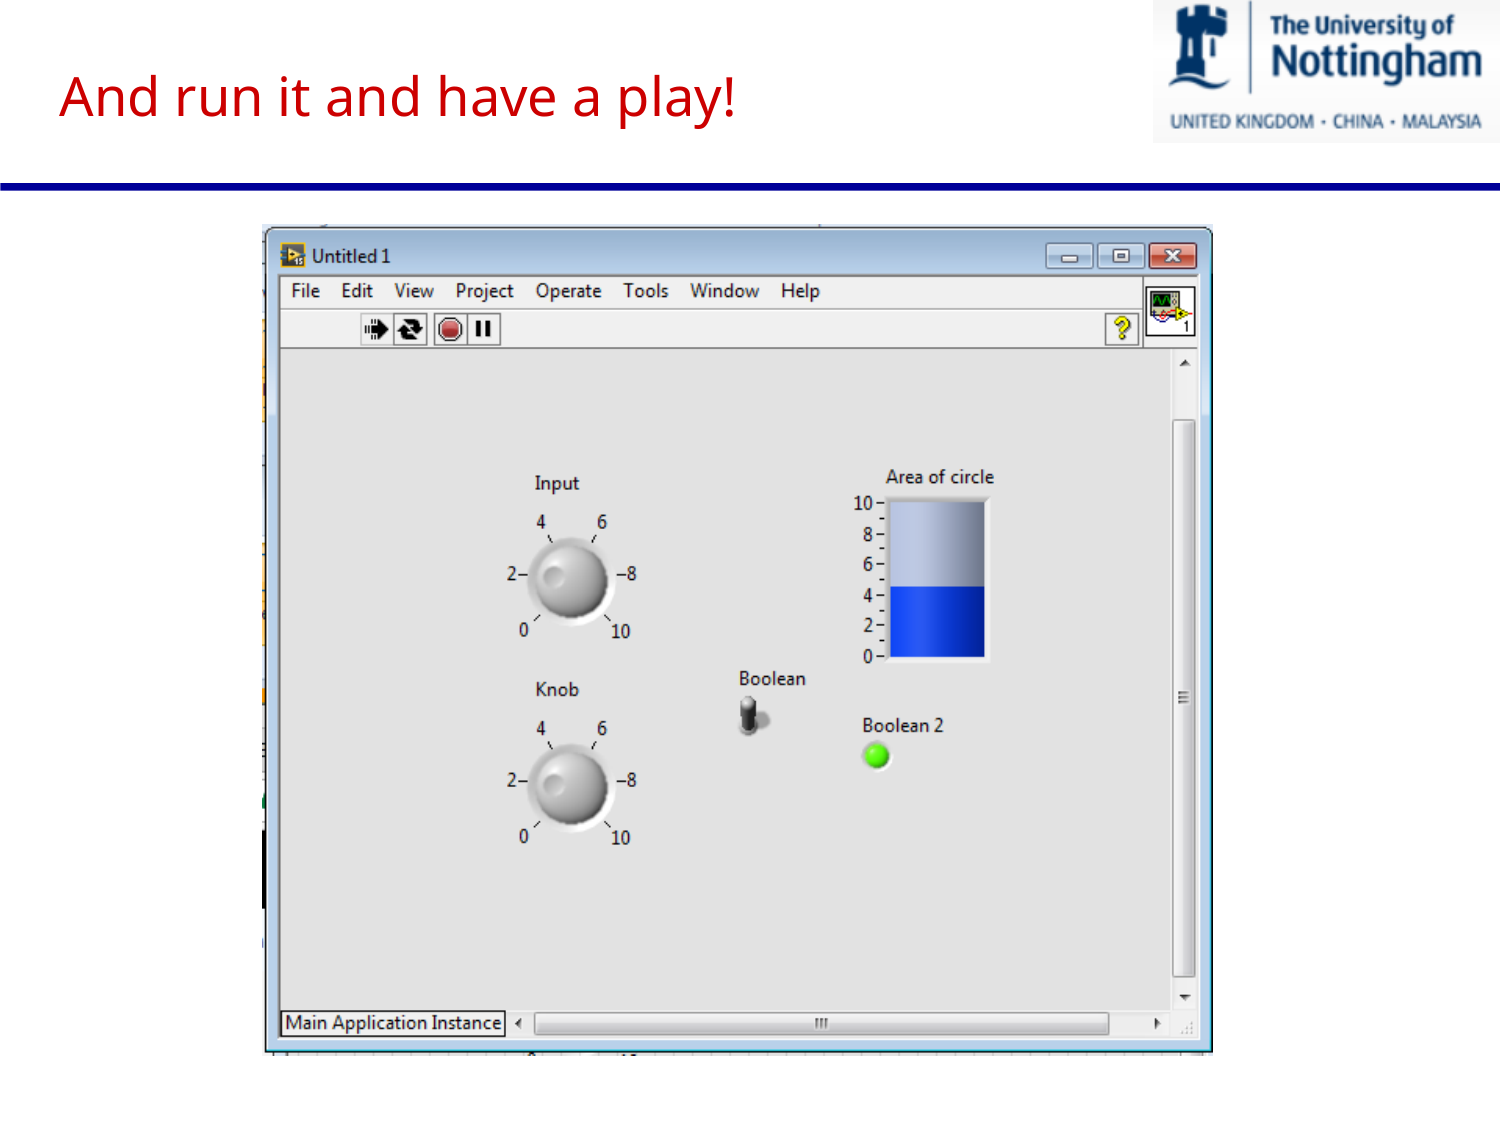

# And run it and have a play!